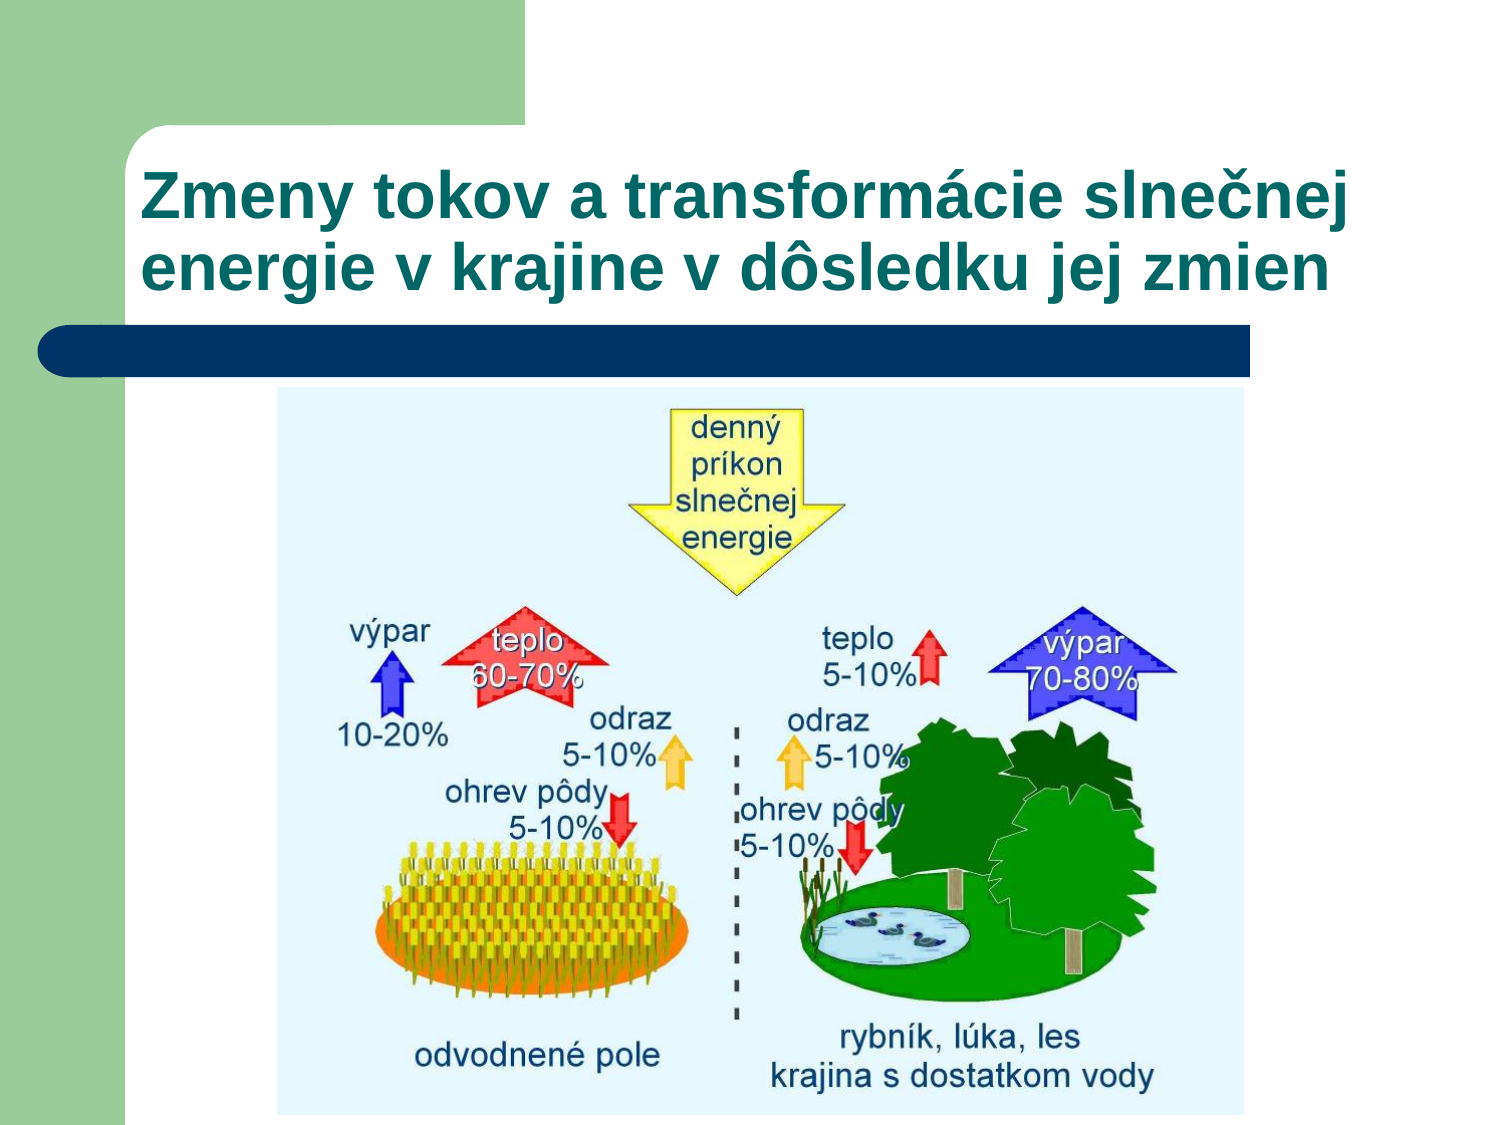

# Zmeny tokov a transformácie slnečnej energie v krajine v dôsledku jej zmien